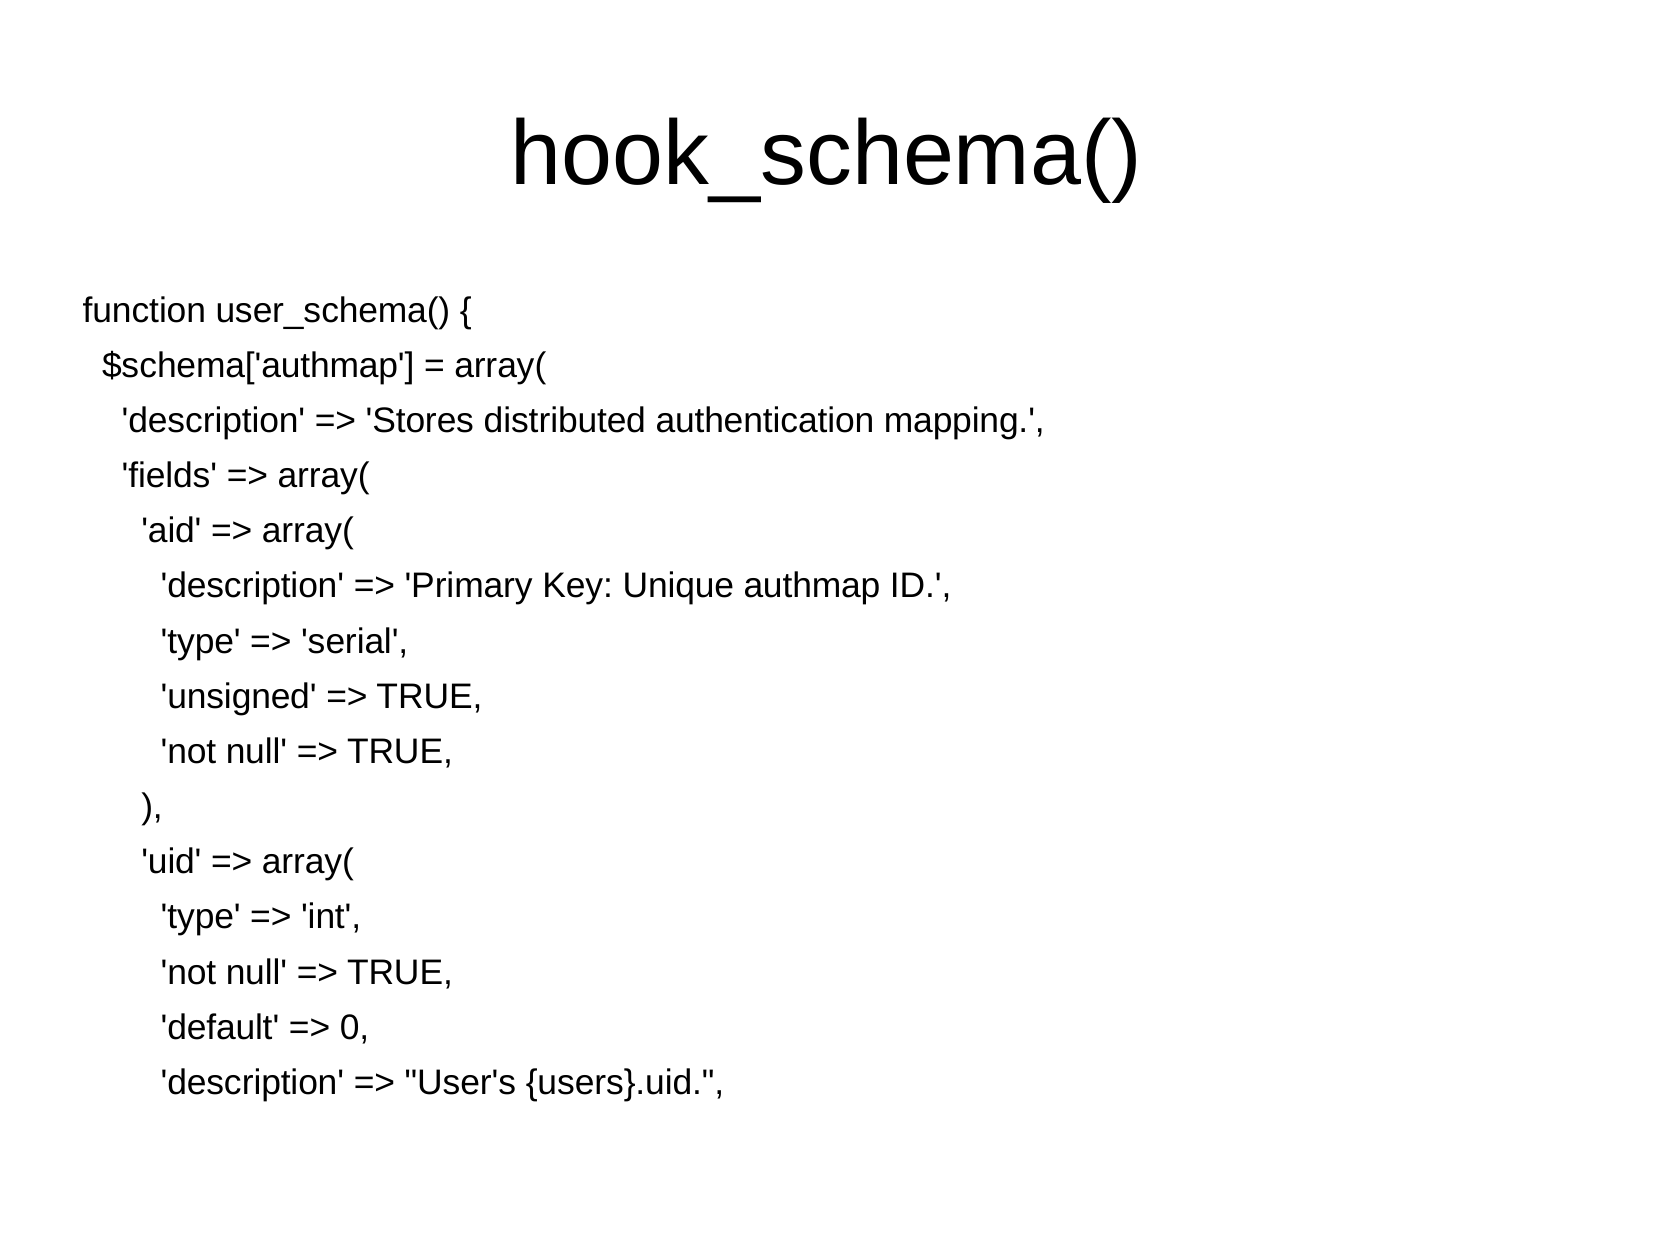

# hook_schema()
function user_schema() {
 $schema['authmap'] = array(
 'description' => 'Stores distributed authentication mapping.',
 'fields' => array(
 'aid' => array(
 'description' => 'Primary Key: Unique authmap ID.',
 'type' => 'serial',
 'unsigned' => TRUE,
 'not null' => TRUE,
 ),
 'uid' => array(
 'type' => 'int',
 'not null' => TRUE,
 'default' => 0,
 'description' => "User's {users}.uid.",